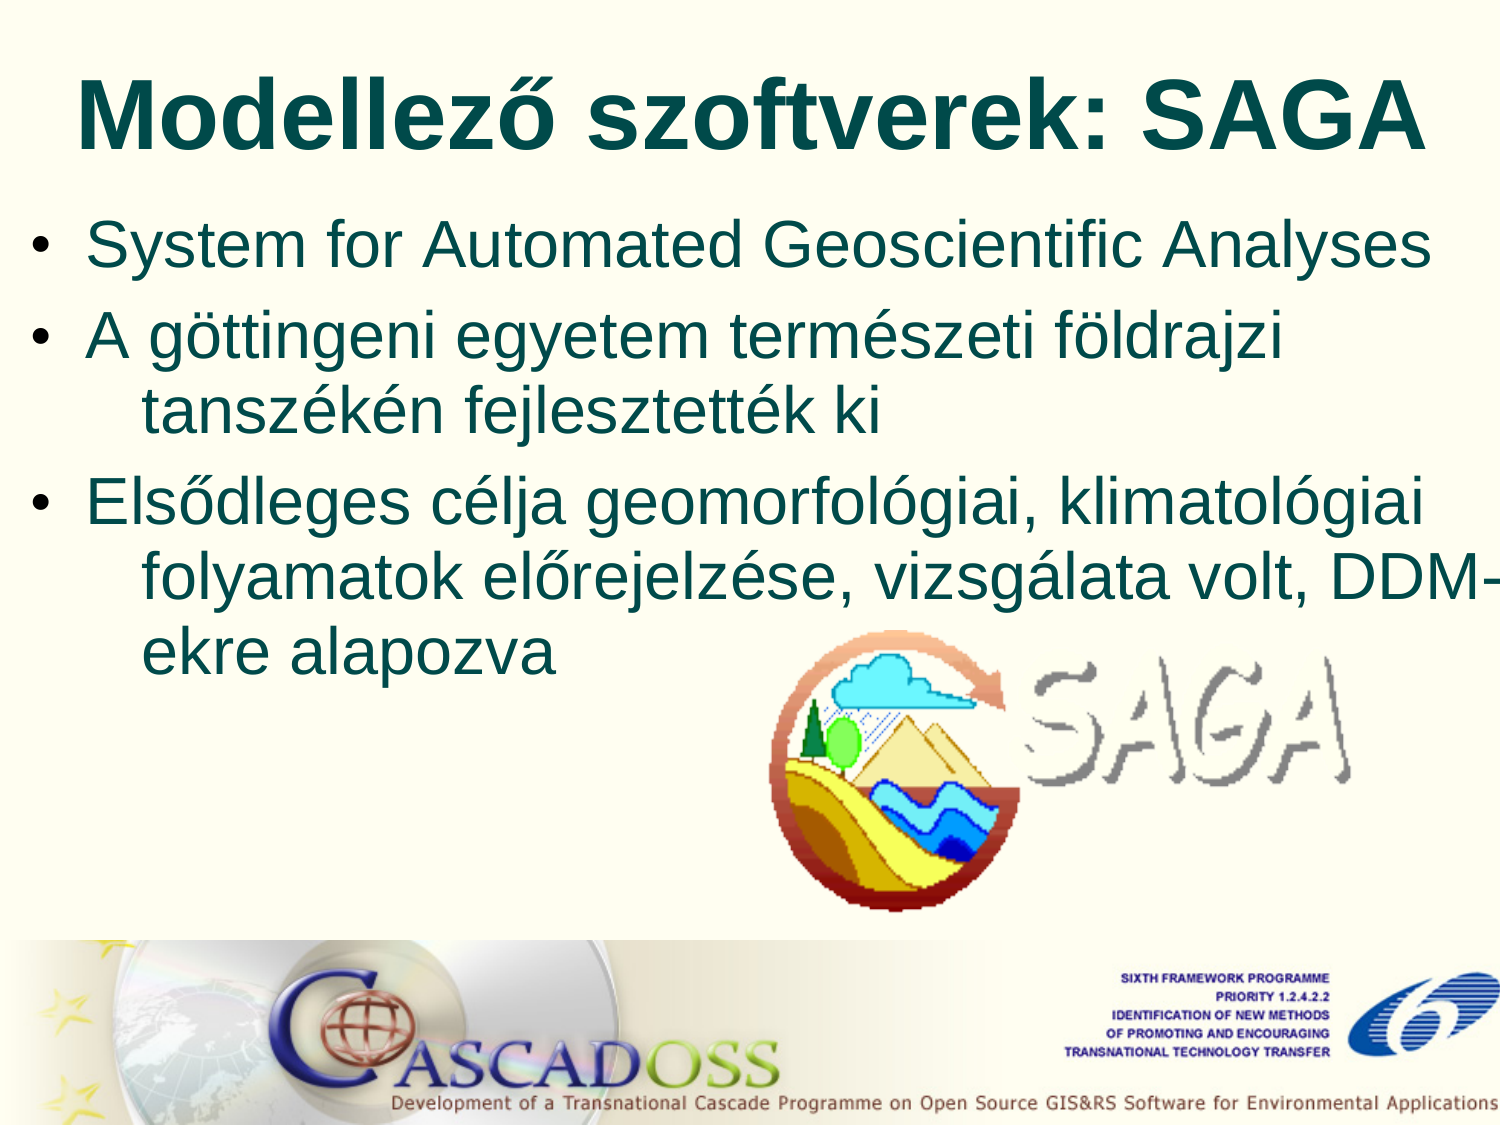

# Modellező szoftverek: SAGA
System for Automated Geoscientific Analyses
A göttingeni egyetem természeti földrajzi tanszékén fejlesztették ki
Elsődleges célja geomorfológiai, klimatológiai folyamatok előrejelzése, vizsgálata volt, DDM-ekre alapozva